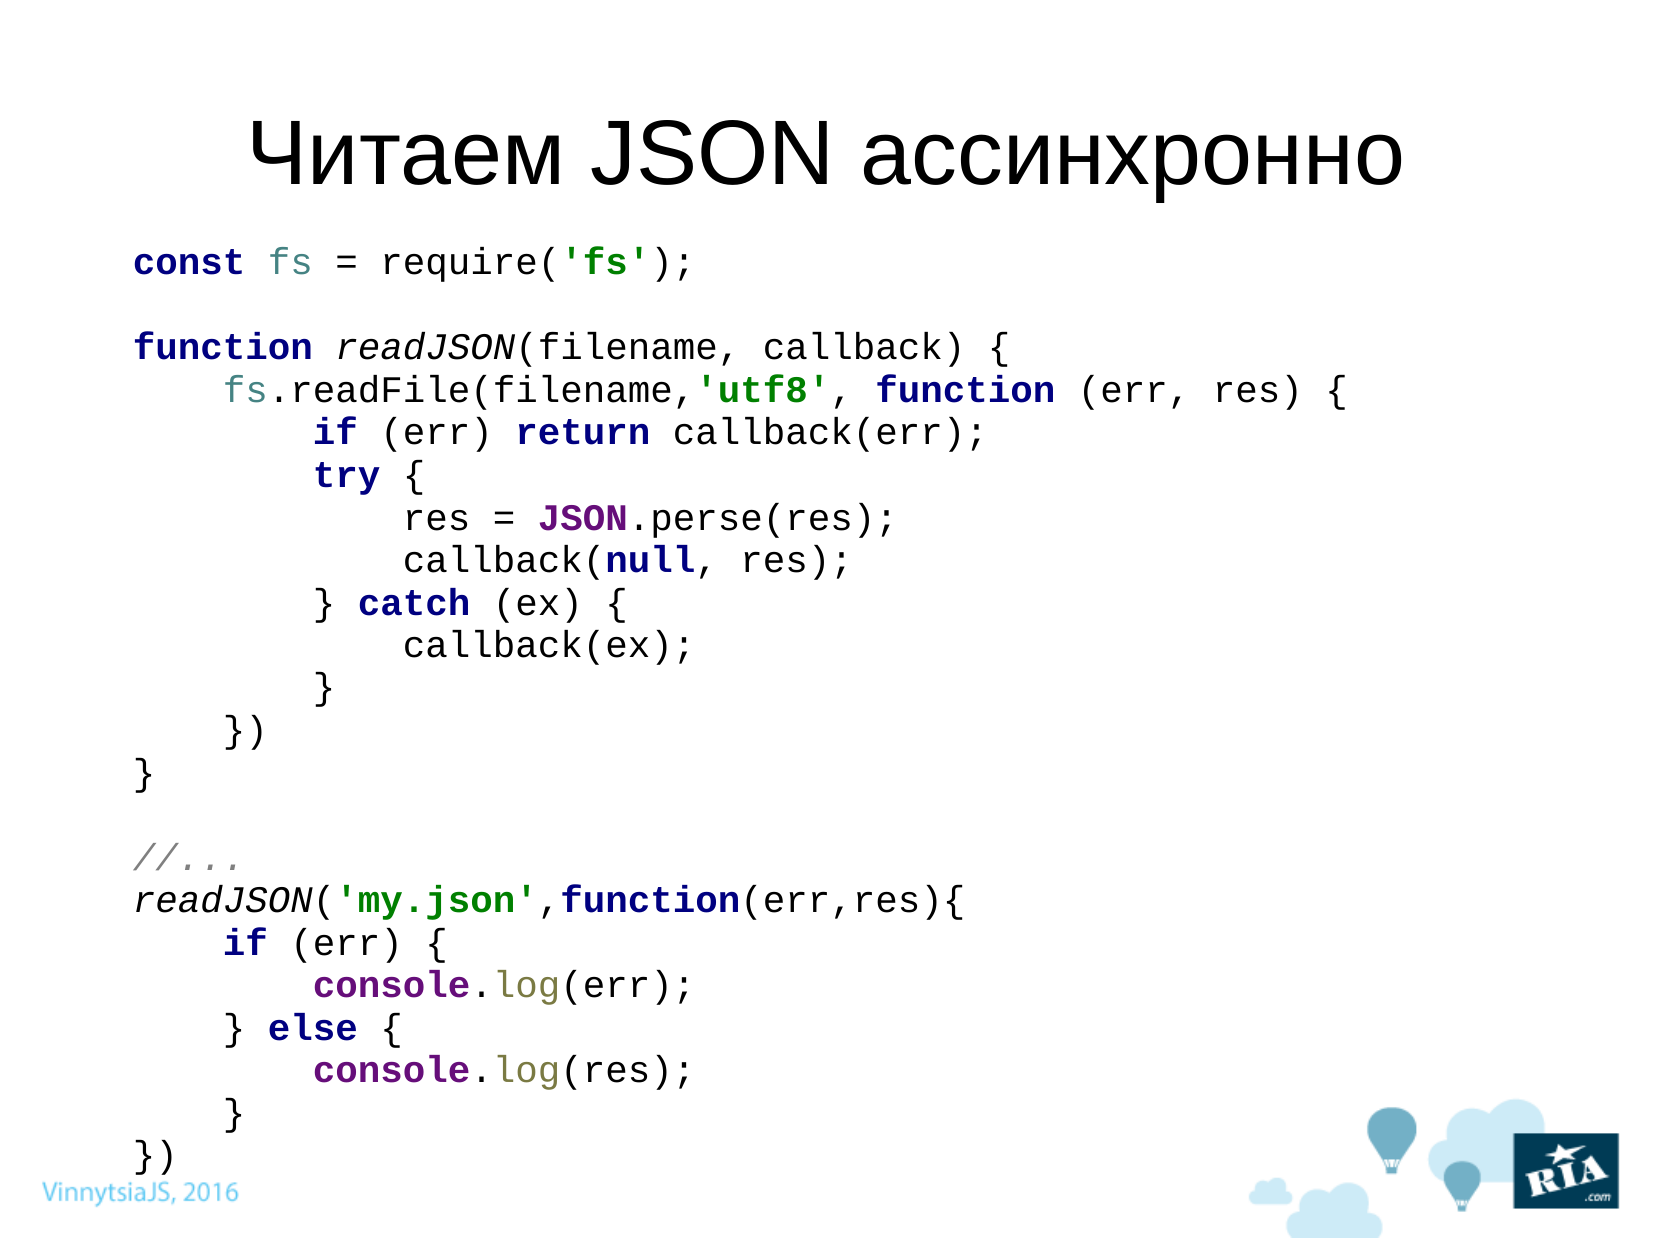

# Читаем JSON ассинхронно
const fs = require('fs');
function readJSON(filename, callback) {
 fs.readFile(filename,'utf8', function (err, res) {
 if (err) return callback(err);
 try {
 res = JSON.perse(res);
 callback(null, res);
 } catch (ex) {
 callback(ex);
 }
 })
}
//...
readJSON('my.json',function(err,res){
 if (err) {
 console.log(err);
 } else {
 console.log(res);
 }
})